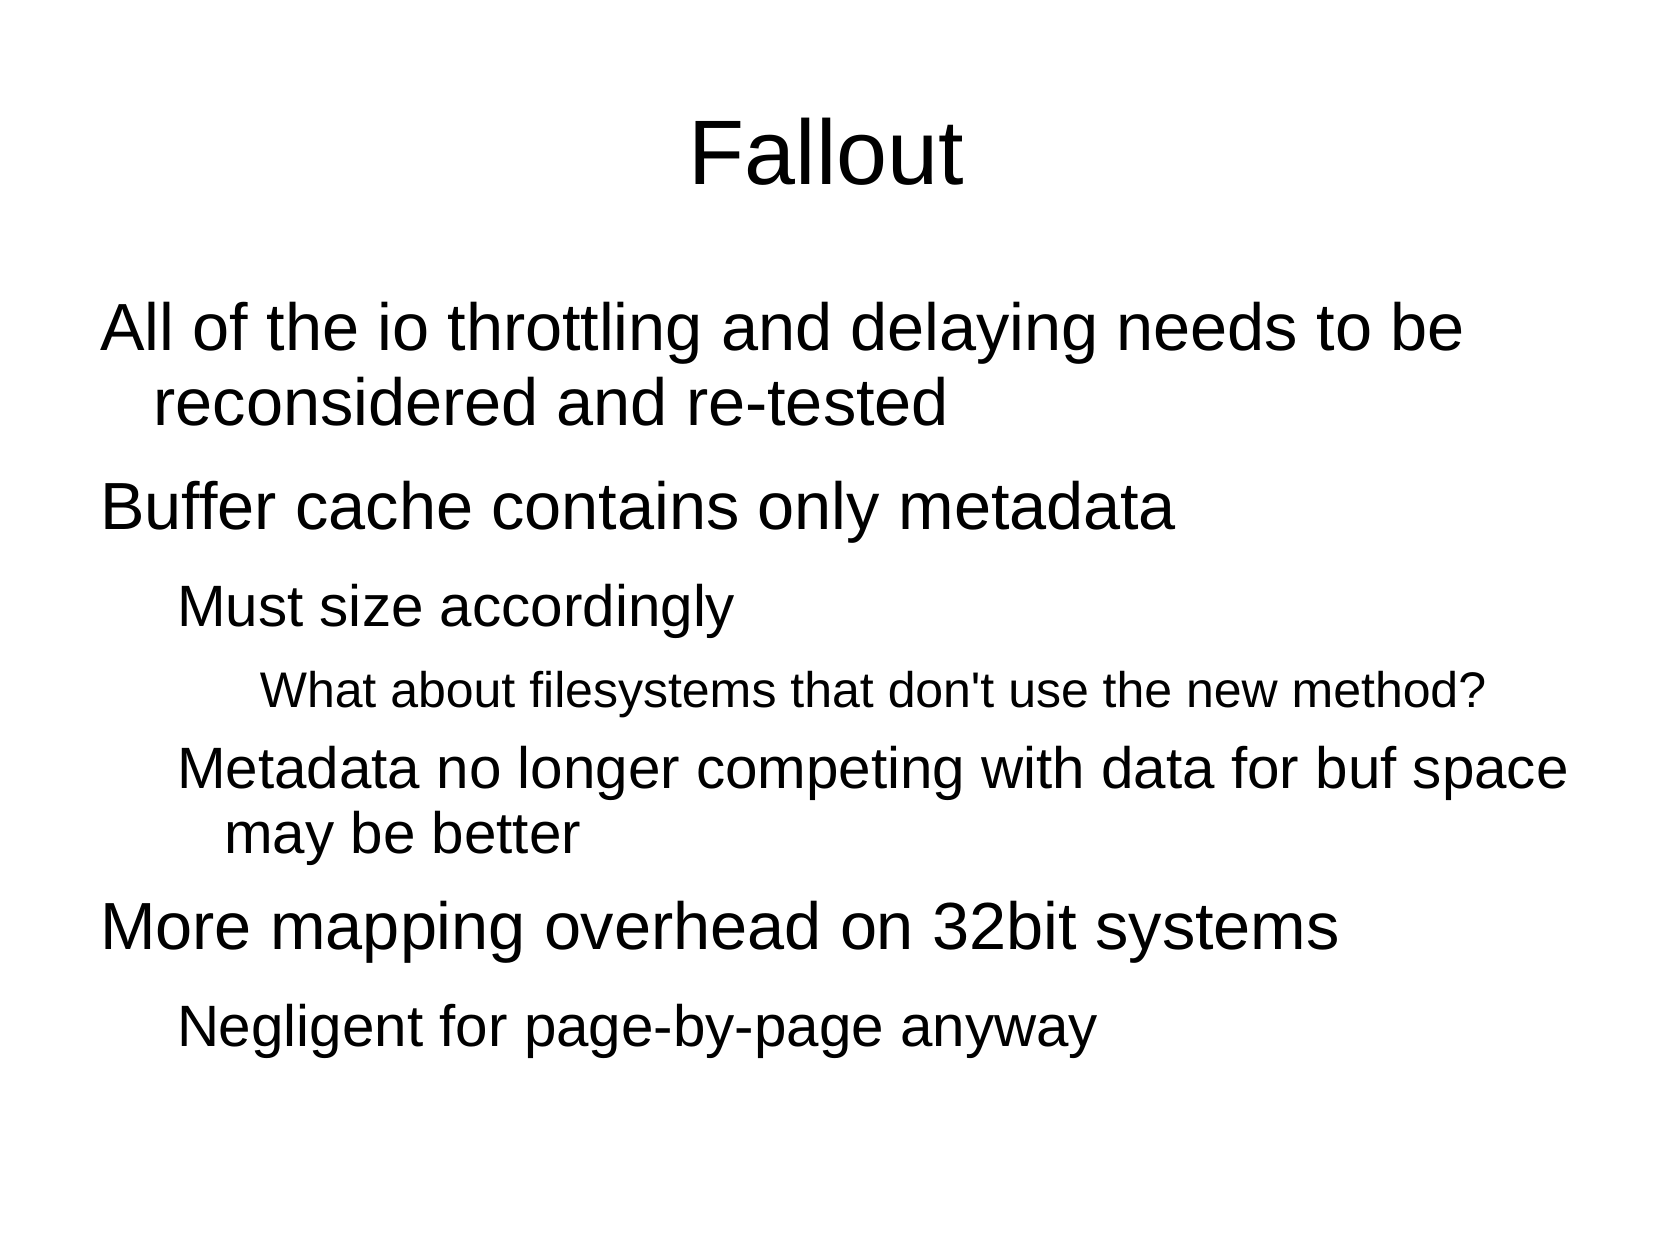

# Fallout
All of the io throttling and delaying needs to be reconsidered and re-tested
Buffer cache contains only metadata
Must size accordingly
What about filesystems that don't use the new method?
Metadata no longer competing with data for buf space may be better
More mapping overhead on 32bit systems
Negligent for page-by-page anyway